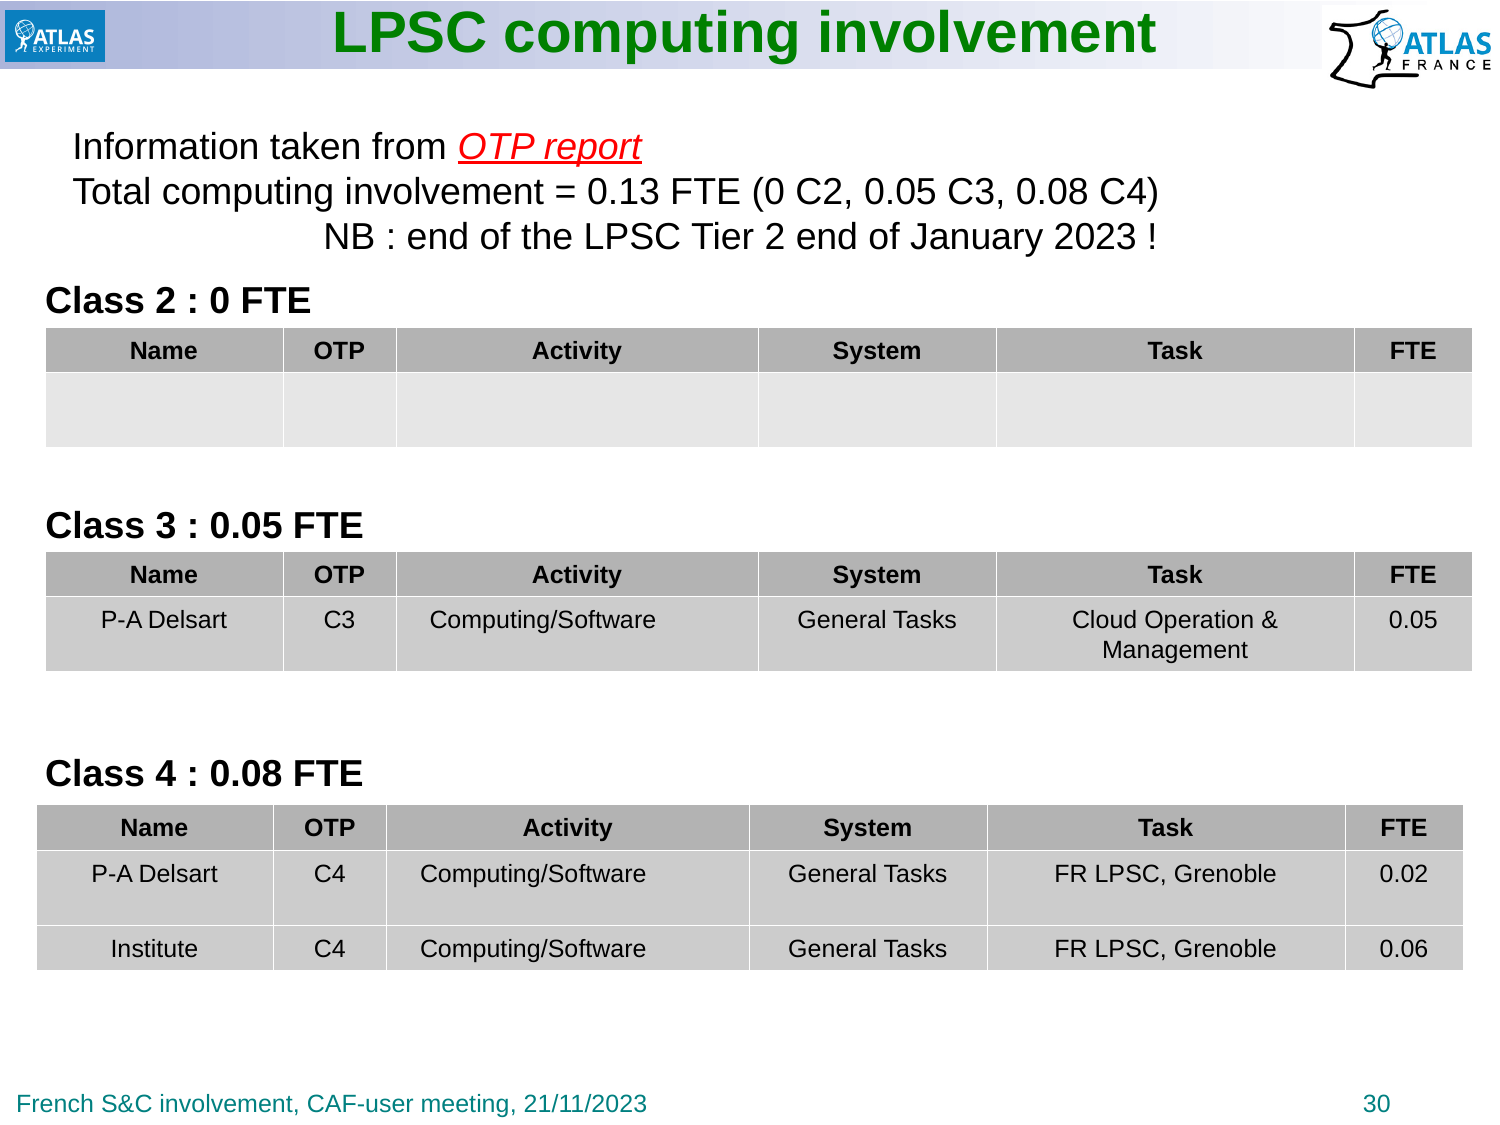

LPSC computing involvement
Information taken from OTP report
Total computing involvement = 0.13 FTE (0 C2, 0.05 C3, 0.08 C4)
 NB : end of the LPSC Tier 2 end of January 2023 !
Class 2 : 0 FTE
| Name | OTP | Activity | System | Task | FTE |
| --- | --- | --- | --- | --- | --- |
| | | | | | |
Class 3 : 0.05 FTE
| Name | OTP | Activity | System | Task | FTE |
| --- | --- | --- | --- | --- | --- |
| P-A Delsart | C3 | Computing/Software | General Tasks | Cloud Operation & Management | 0.05 |
Class 4 : 0.08 FTE
| Name | OTP | Activity | System | Task | FTE |
| --- | --- | --- | --- | --- | --- |
| P-A Delsart | C4 | Computing/Software | General Tasks | FR LPSC, Grenoble | 0.02 |
| Institute | C4 | Computing/Software | General Tasks | FR LPSC, Grenoble | 0.06 |